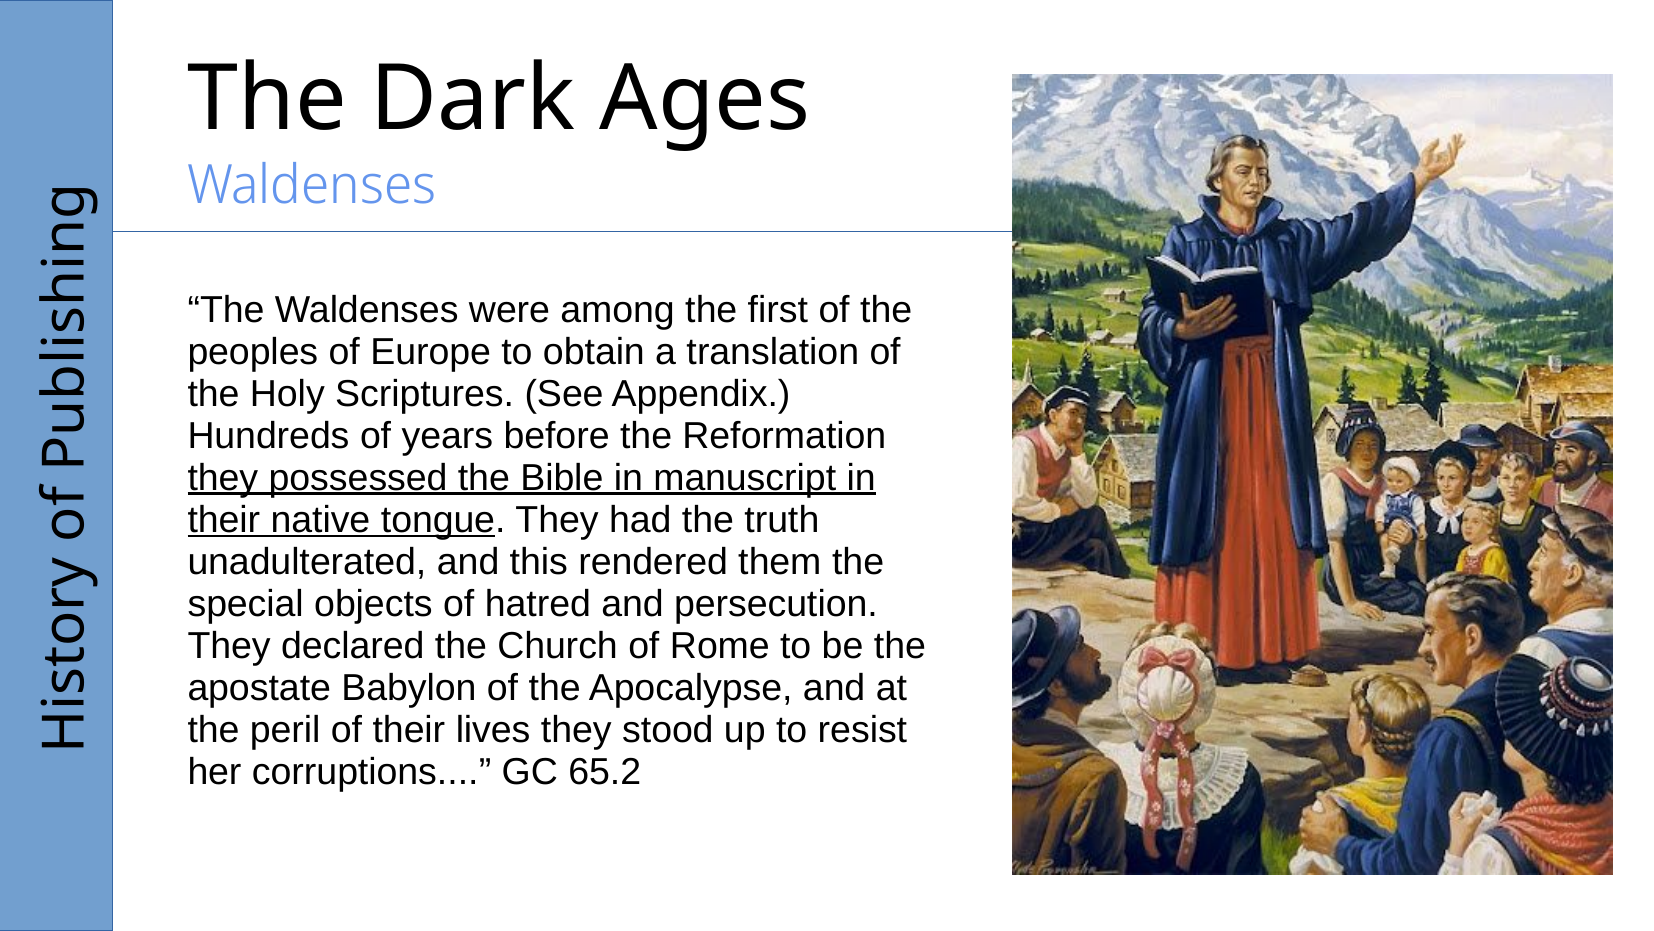

# The Dark Ages
Waldenses
“The Waldenses were among the first of the peoples of Europe to obtain a translation of the Holy Scriptures. (See Appendix.) Hundreds of years before the Reformation they possessed the Bible in manuscript in their native tongue. They had the truth unadulterated, and this rendered them the special objects of hatred and persecution. They declared the Church of Rome to be the apostate Babylon of the Apocalypse, and at the peril of their lives they stood up to resist her corruptions....” GC 65.2
History of Publishing